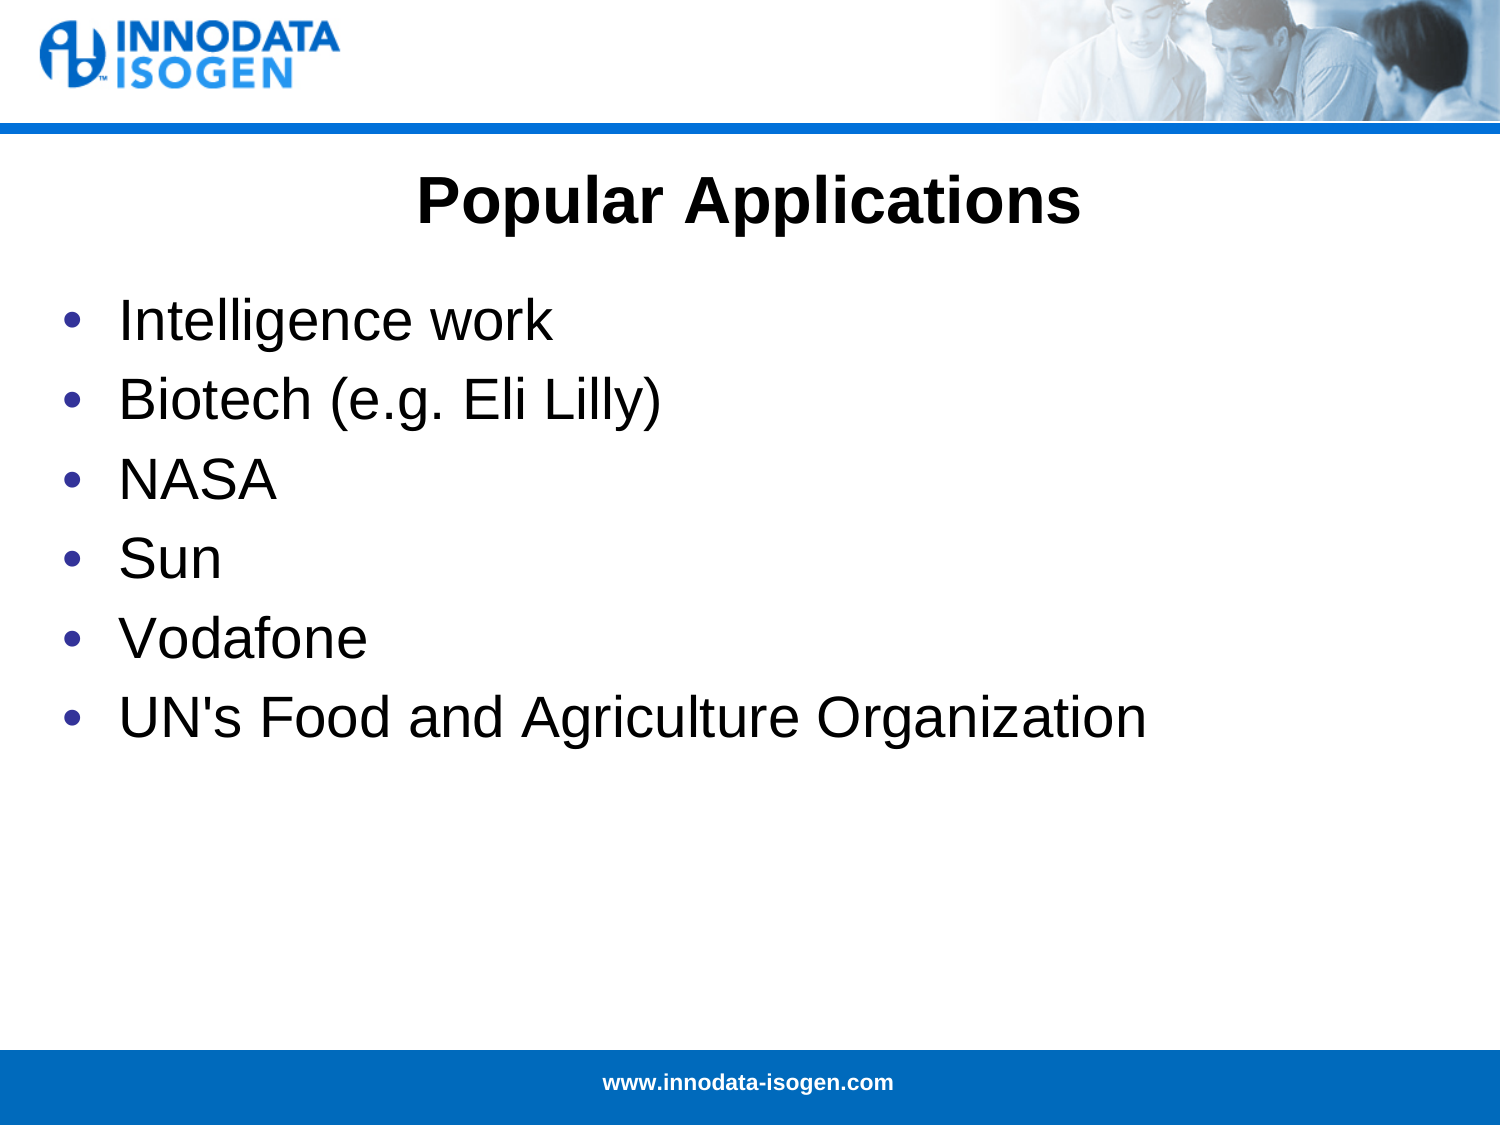

# Popular Applications
Intelligence work
Biotech (e.g. Eli Lilly)
NASA
Sun
Vodafone
UN's Food and Agriculture Organization
43